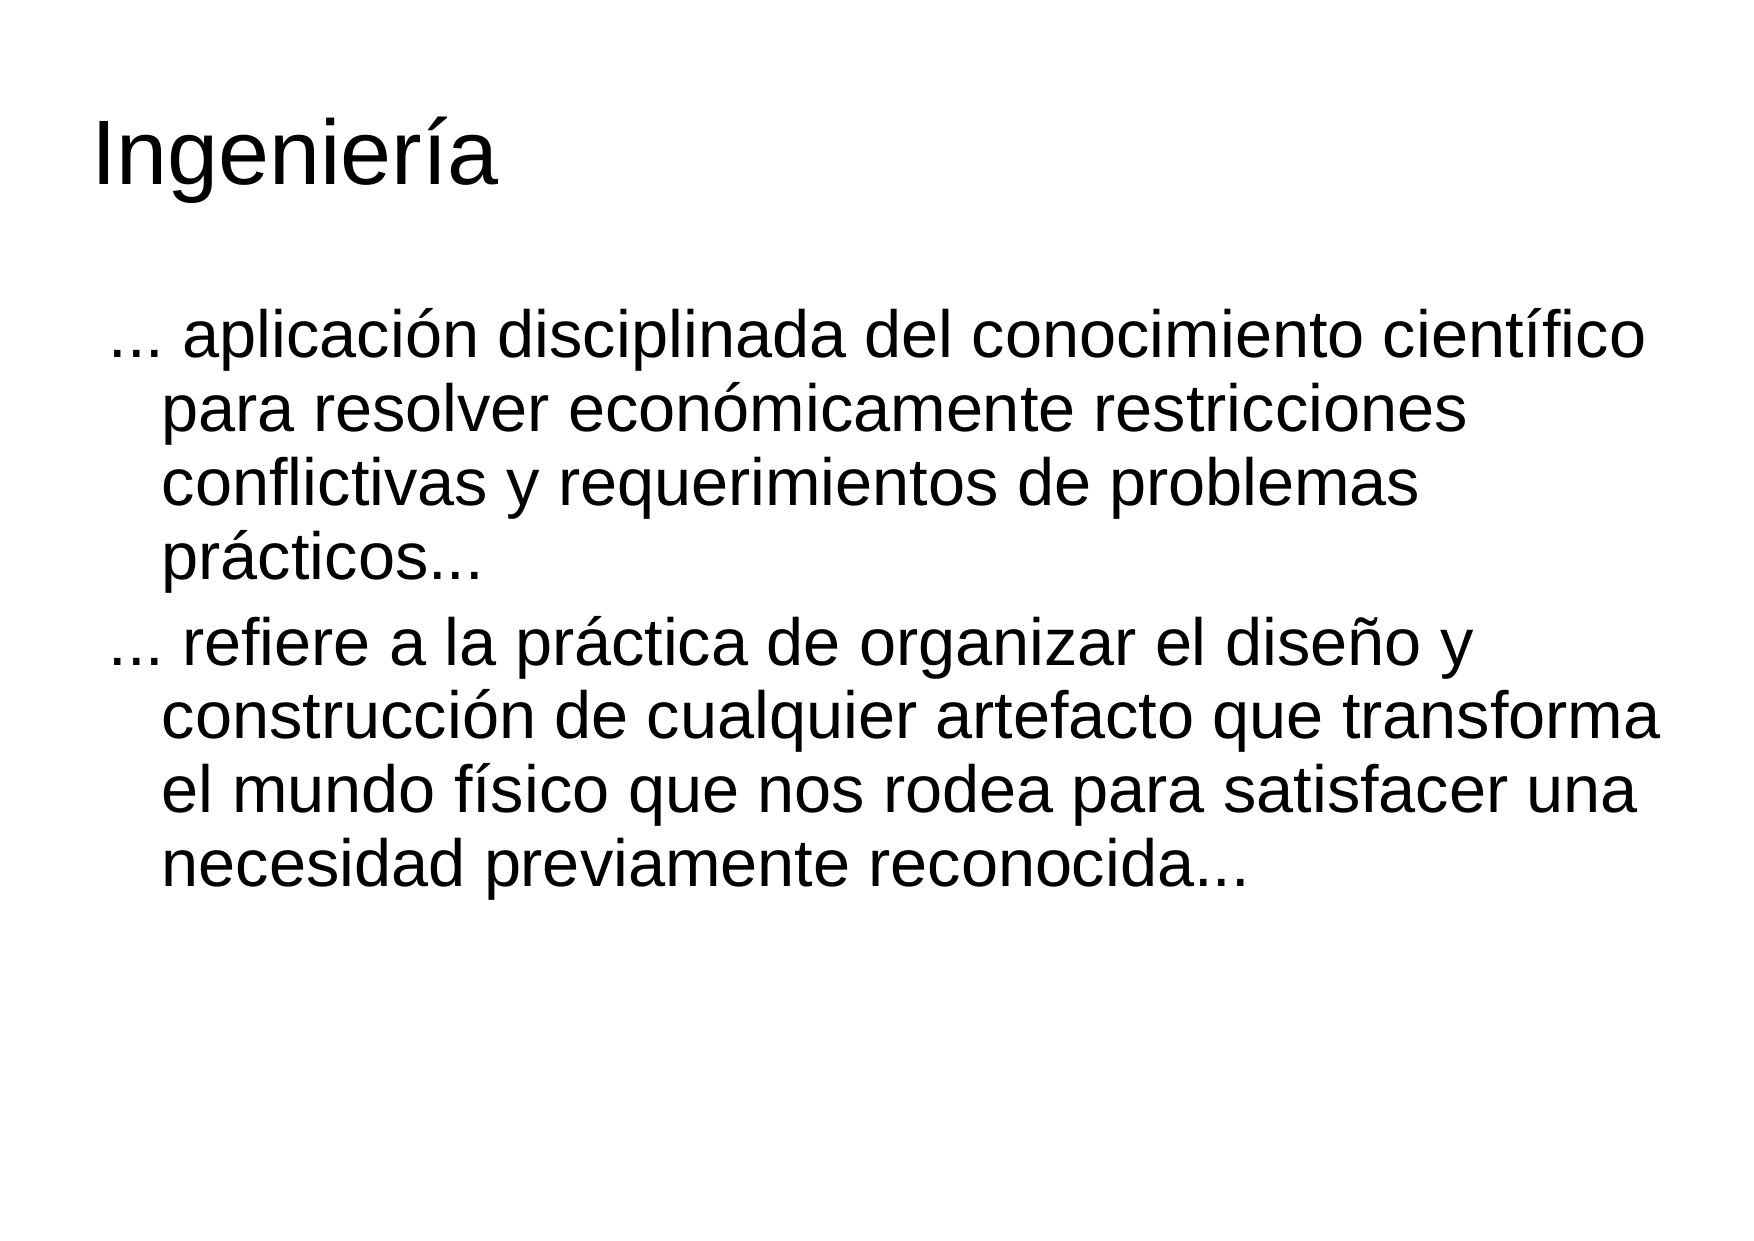

# Ingeniería
... aplicación disciplinada del conocimiento científico para resolver económicamente restricciones conflictivas y requerimientos de problemas prácticos...
... refiere a la práctica de organizar el diseño y construcción de cualquier artefacto que transforma el mundo físico que nos rodea para satisfacer una necesidad previamente reconocida...